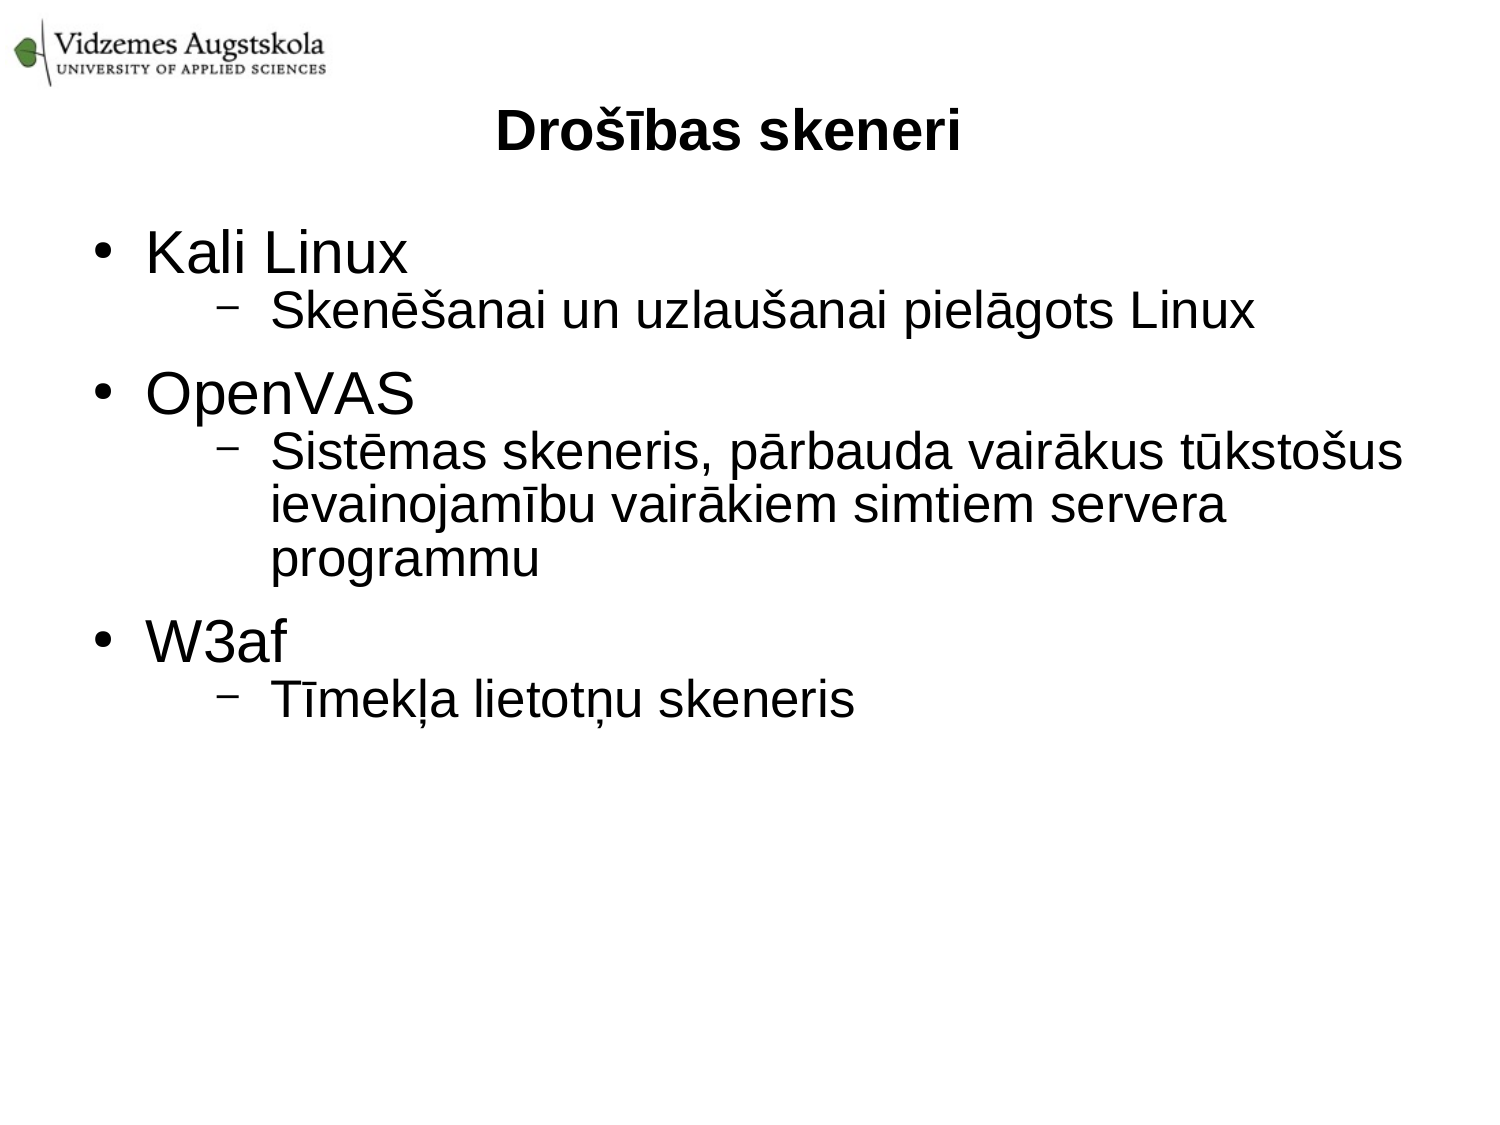

# Drošības skeneri
Kali Linux
Skenēšanai un uzlaušanai pielāgots Linux
OpenVAS
Sistēmas skeneris, pārbauda vairākus tūkstošus ievainojamību vairākiem simtiem servera programmu
W3af
Tīmekļa lietotņu skeneris